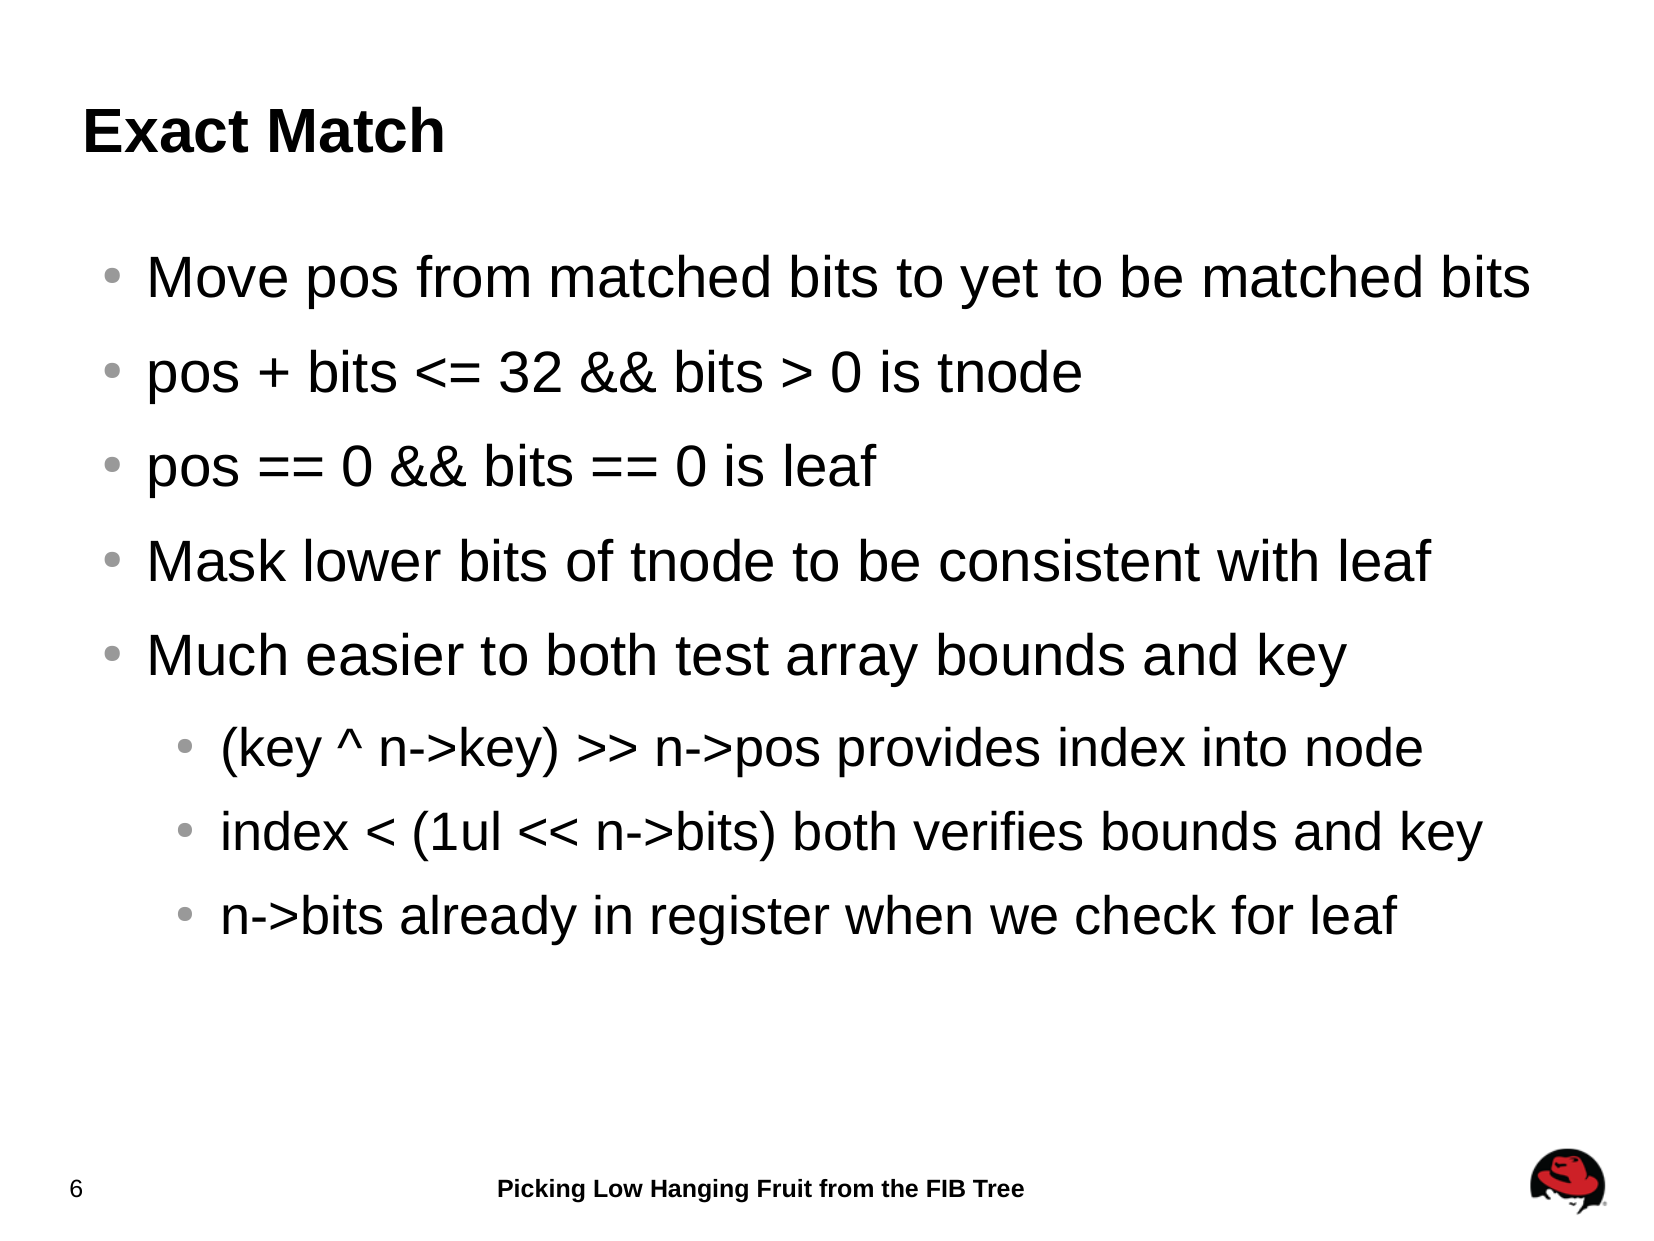

# Exact Match
Move pos from matched bits to yet to be matched bits
pos + bits <= 32 && bits > 0 is tnode
pos == 0 && bits == 0 is leaf
Mask lower bits of tnode to be consistent with leaf
Much easier to both test array bounds and key
(key ^ n->key) >> n->pos provides index into node
index < (1ul << n->bits) both verifies bounds and key
n->bits already in register when we check for leaf